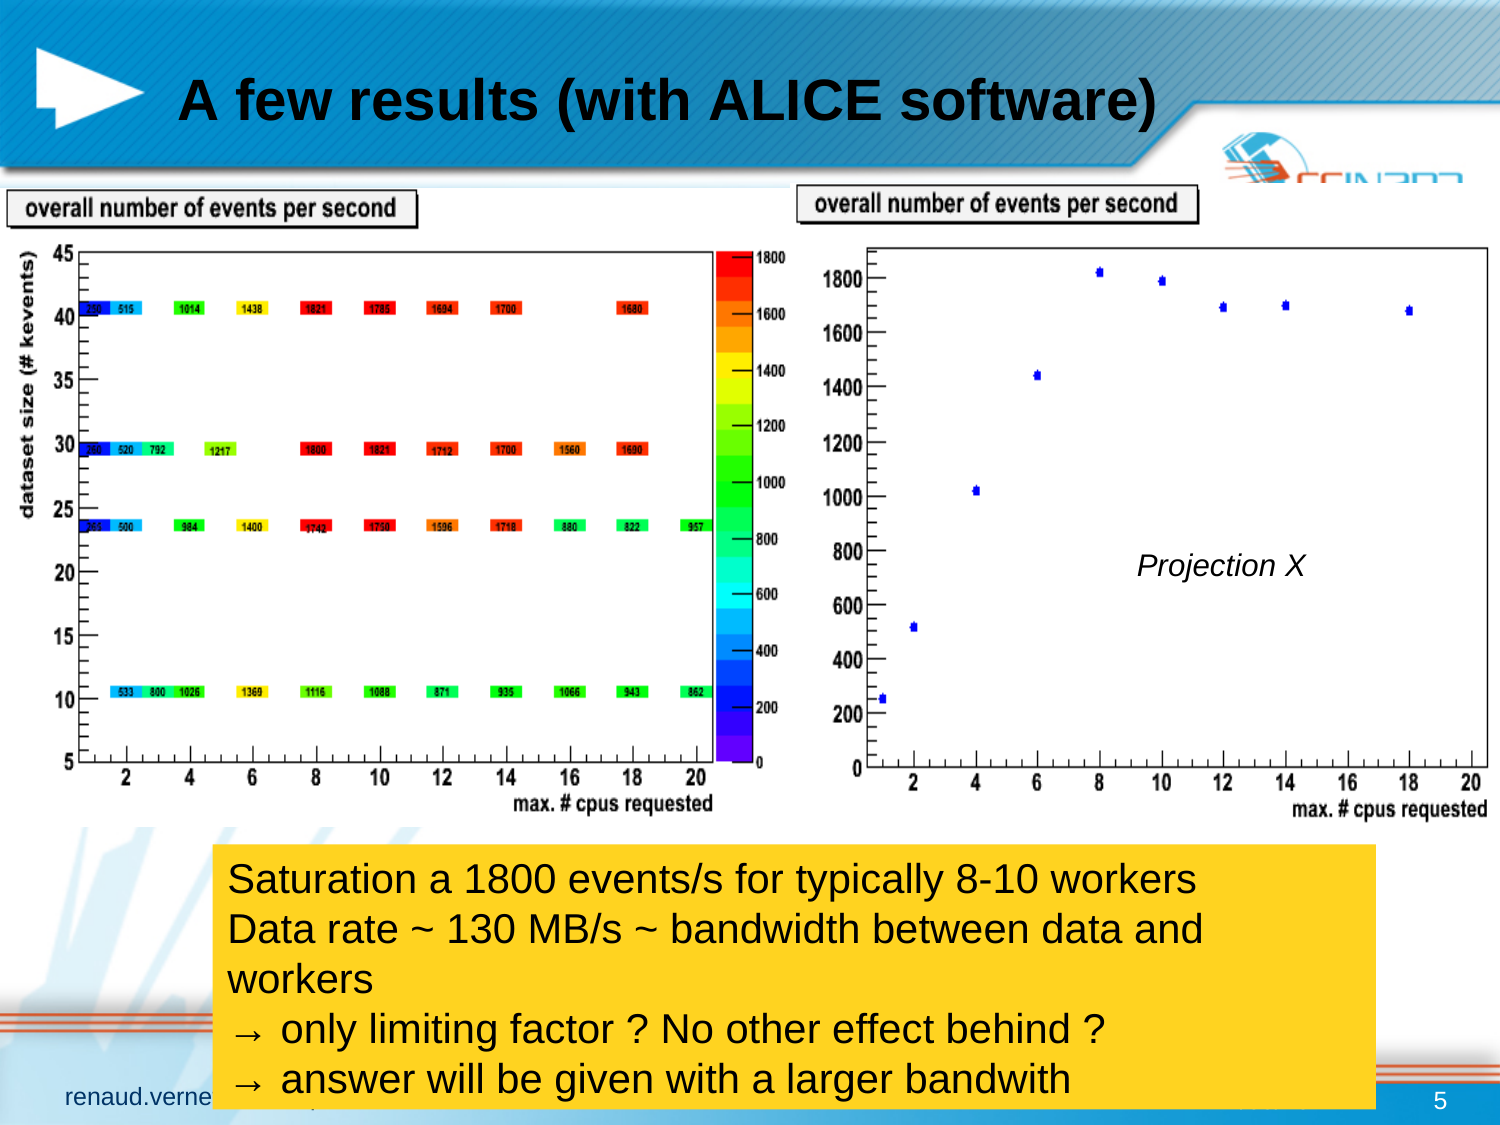

# A few results (with ALICE software)
Projection X
Saturation a 1800 events/s for typically 8-10 workers
Data rate ~ 130 MB/s ~ bandwidth between data and workers
→ only limiting factor ? No other effect behind ?
→ answer will be given with a larger bandwith
R. Vernet
5